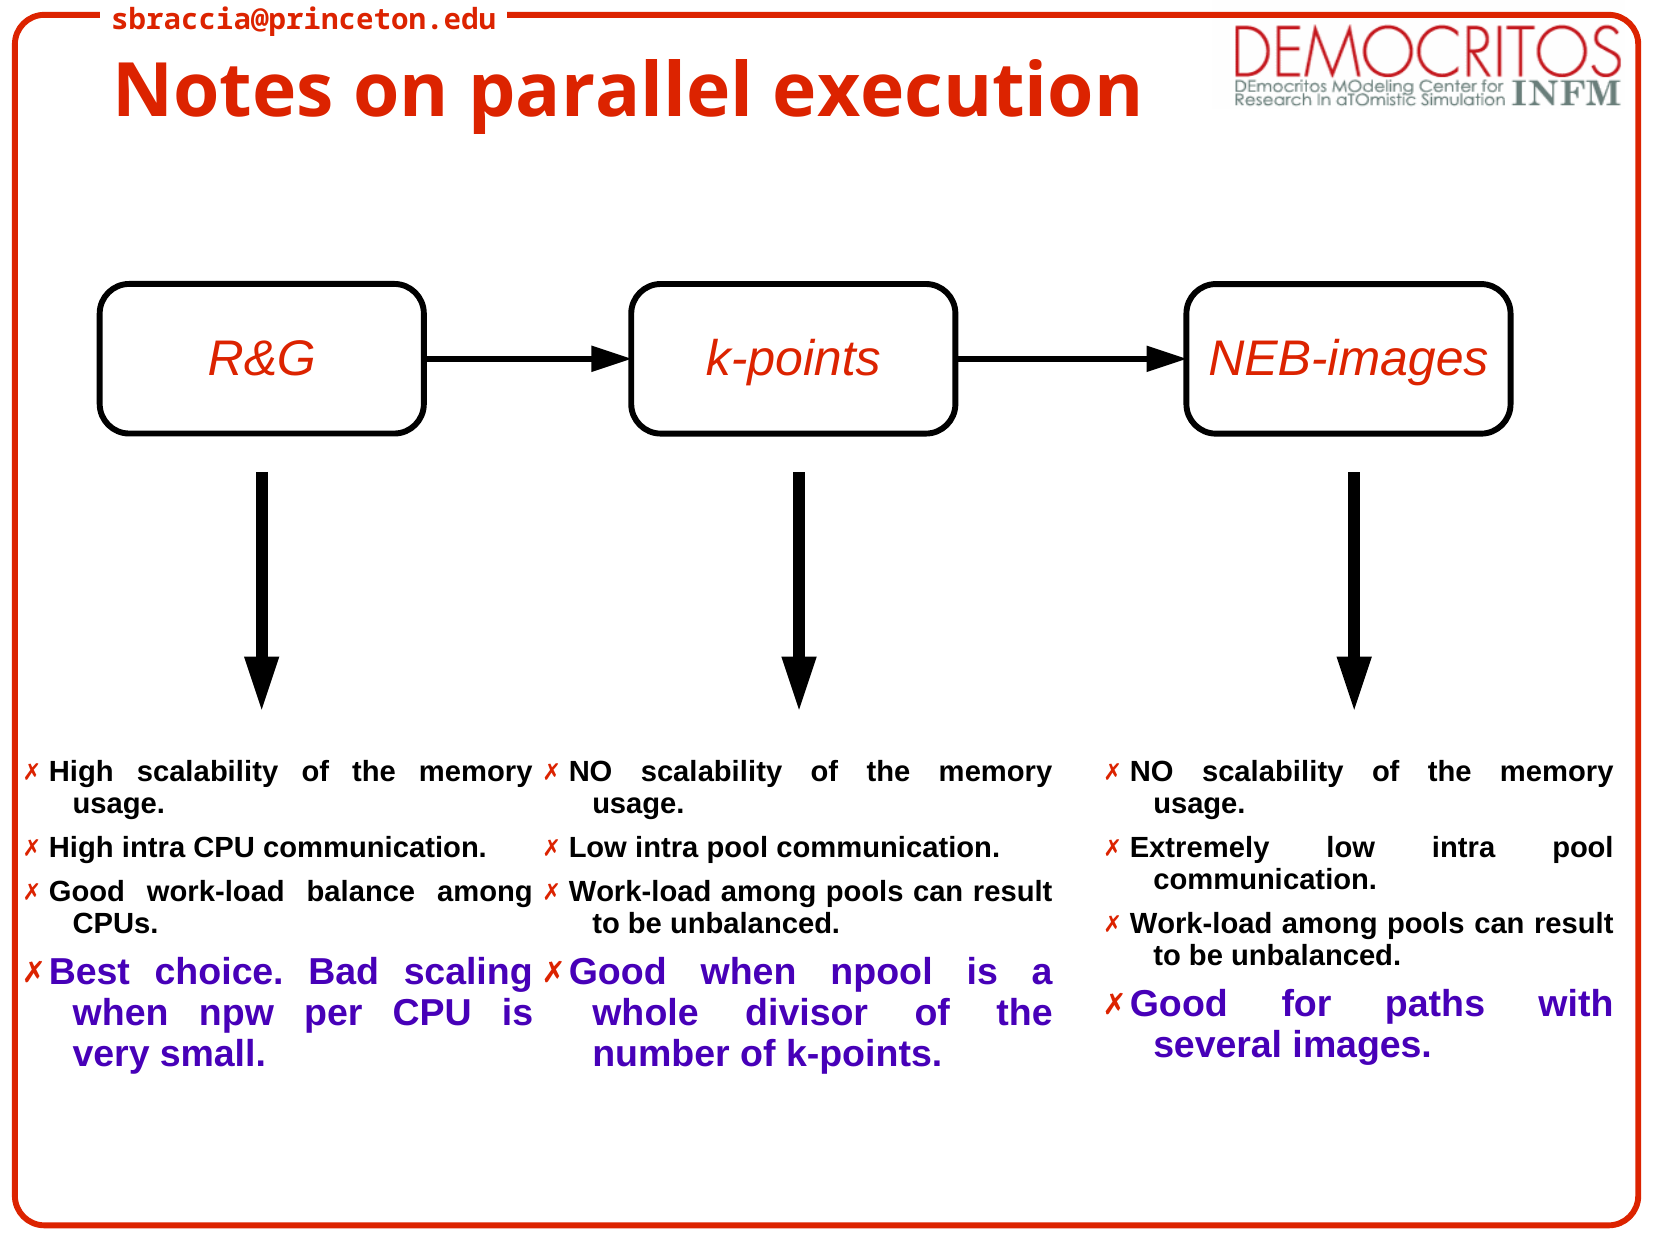

Notes on parallel execution
R&G
k-points
NEB-images
High scalability of the memory usage.
High intra CPU communication.
Good work-load balance among CPUs.
Best choice. Bad scaling when npw per CPU is very small.
NO scalability of the memory usage.
Low intra pool communication.
Work-load among pools can result to be unbalanced.
Good when npool is a whole divisor of the number of k-points.
NO scalability of the memory usage.
Extremely low intra pool communication.
Work-load among pools can result to be unbalanced.
Good for paths with several images.